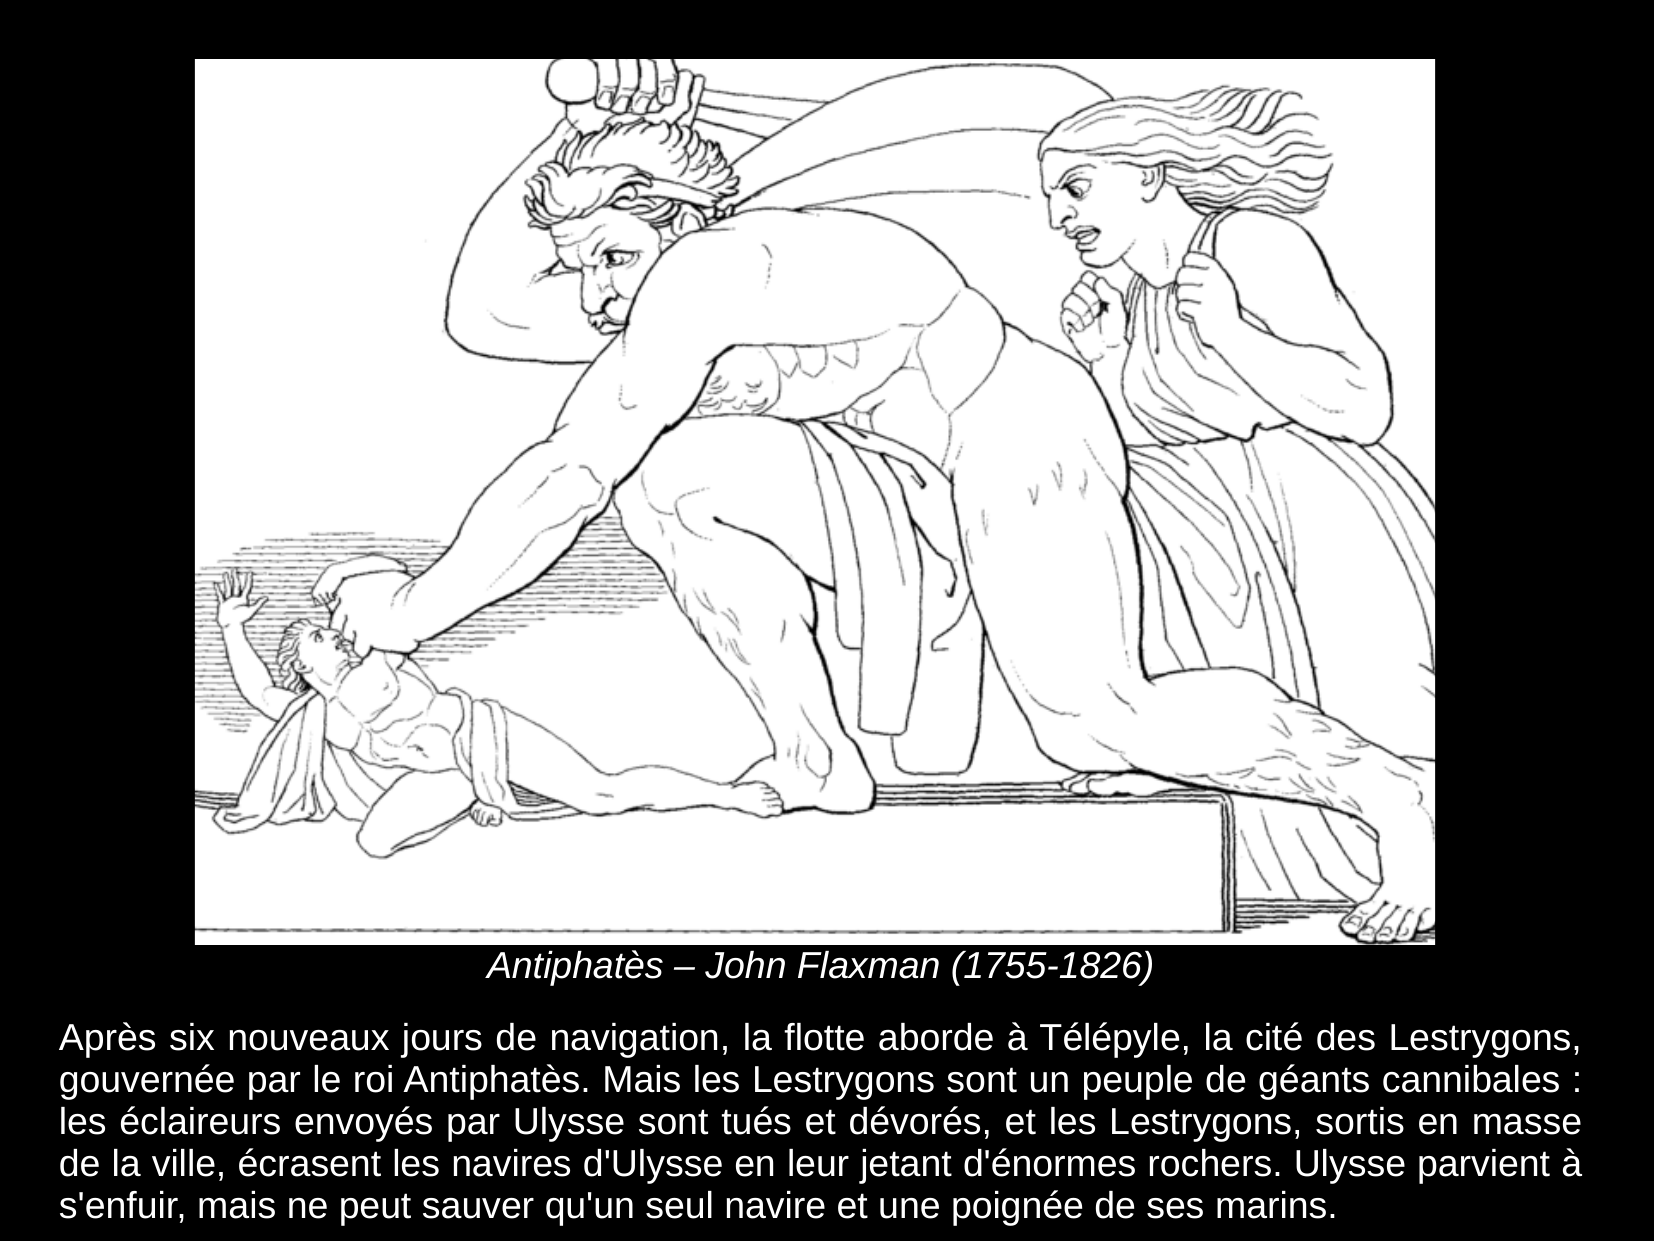

# Antiphatès – John Flaxman (1755-1826)
Après six nouveaux jours de navigation, la flotte aborde à Télépyle, la cité des Lestrygons, gouvernée par le roi Antiphatès. Mais les Lestrygons sont un peuple de géants cannibales : les éclaireurs envoyés par Ulysse sont tués et dévorés, et les Lestrygons, sortis en masse de la ville, écrasent les navires d'Ulysse en leur jetant d'énormes rochers. Ulysse parvient à s'enfuir, mais ne peut sauver qu'un seul navire et une poignée de ses marins.